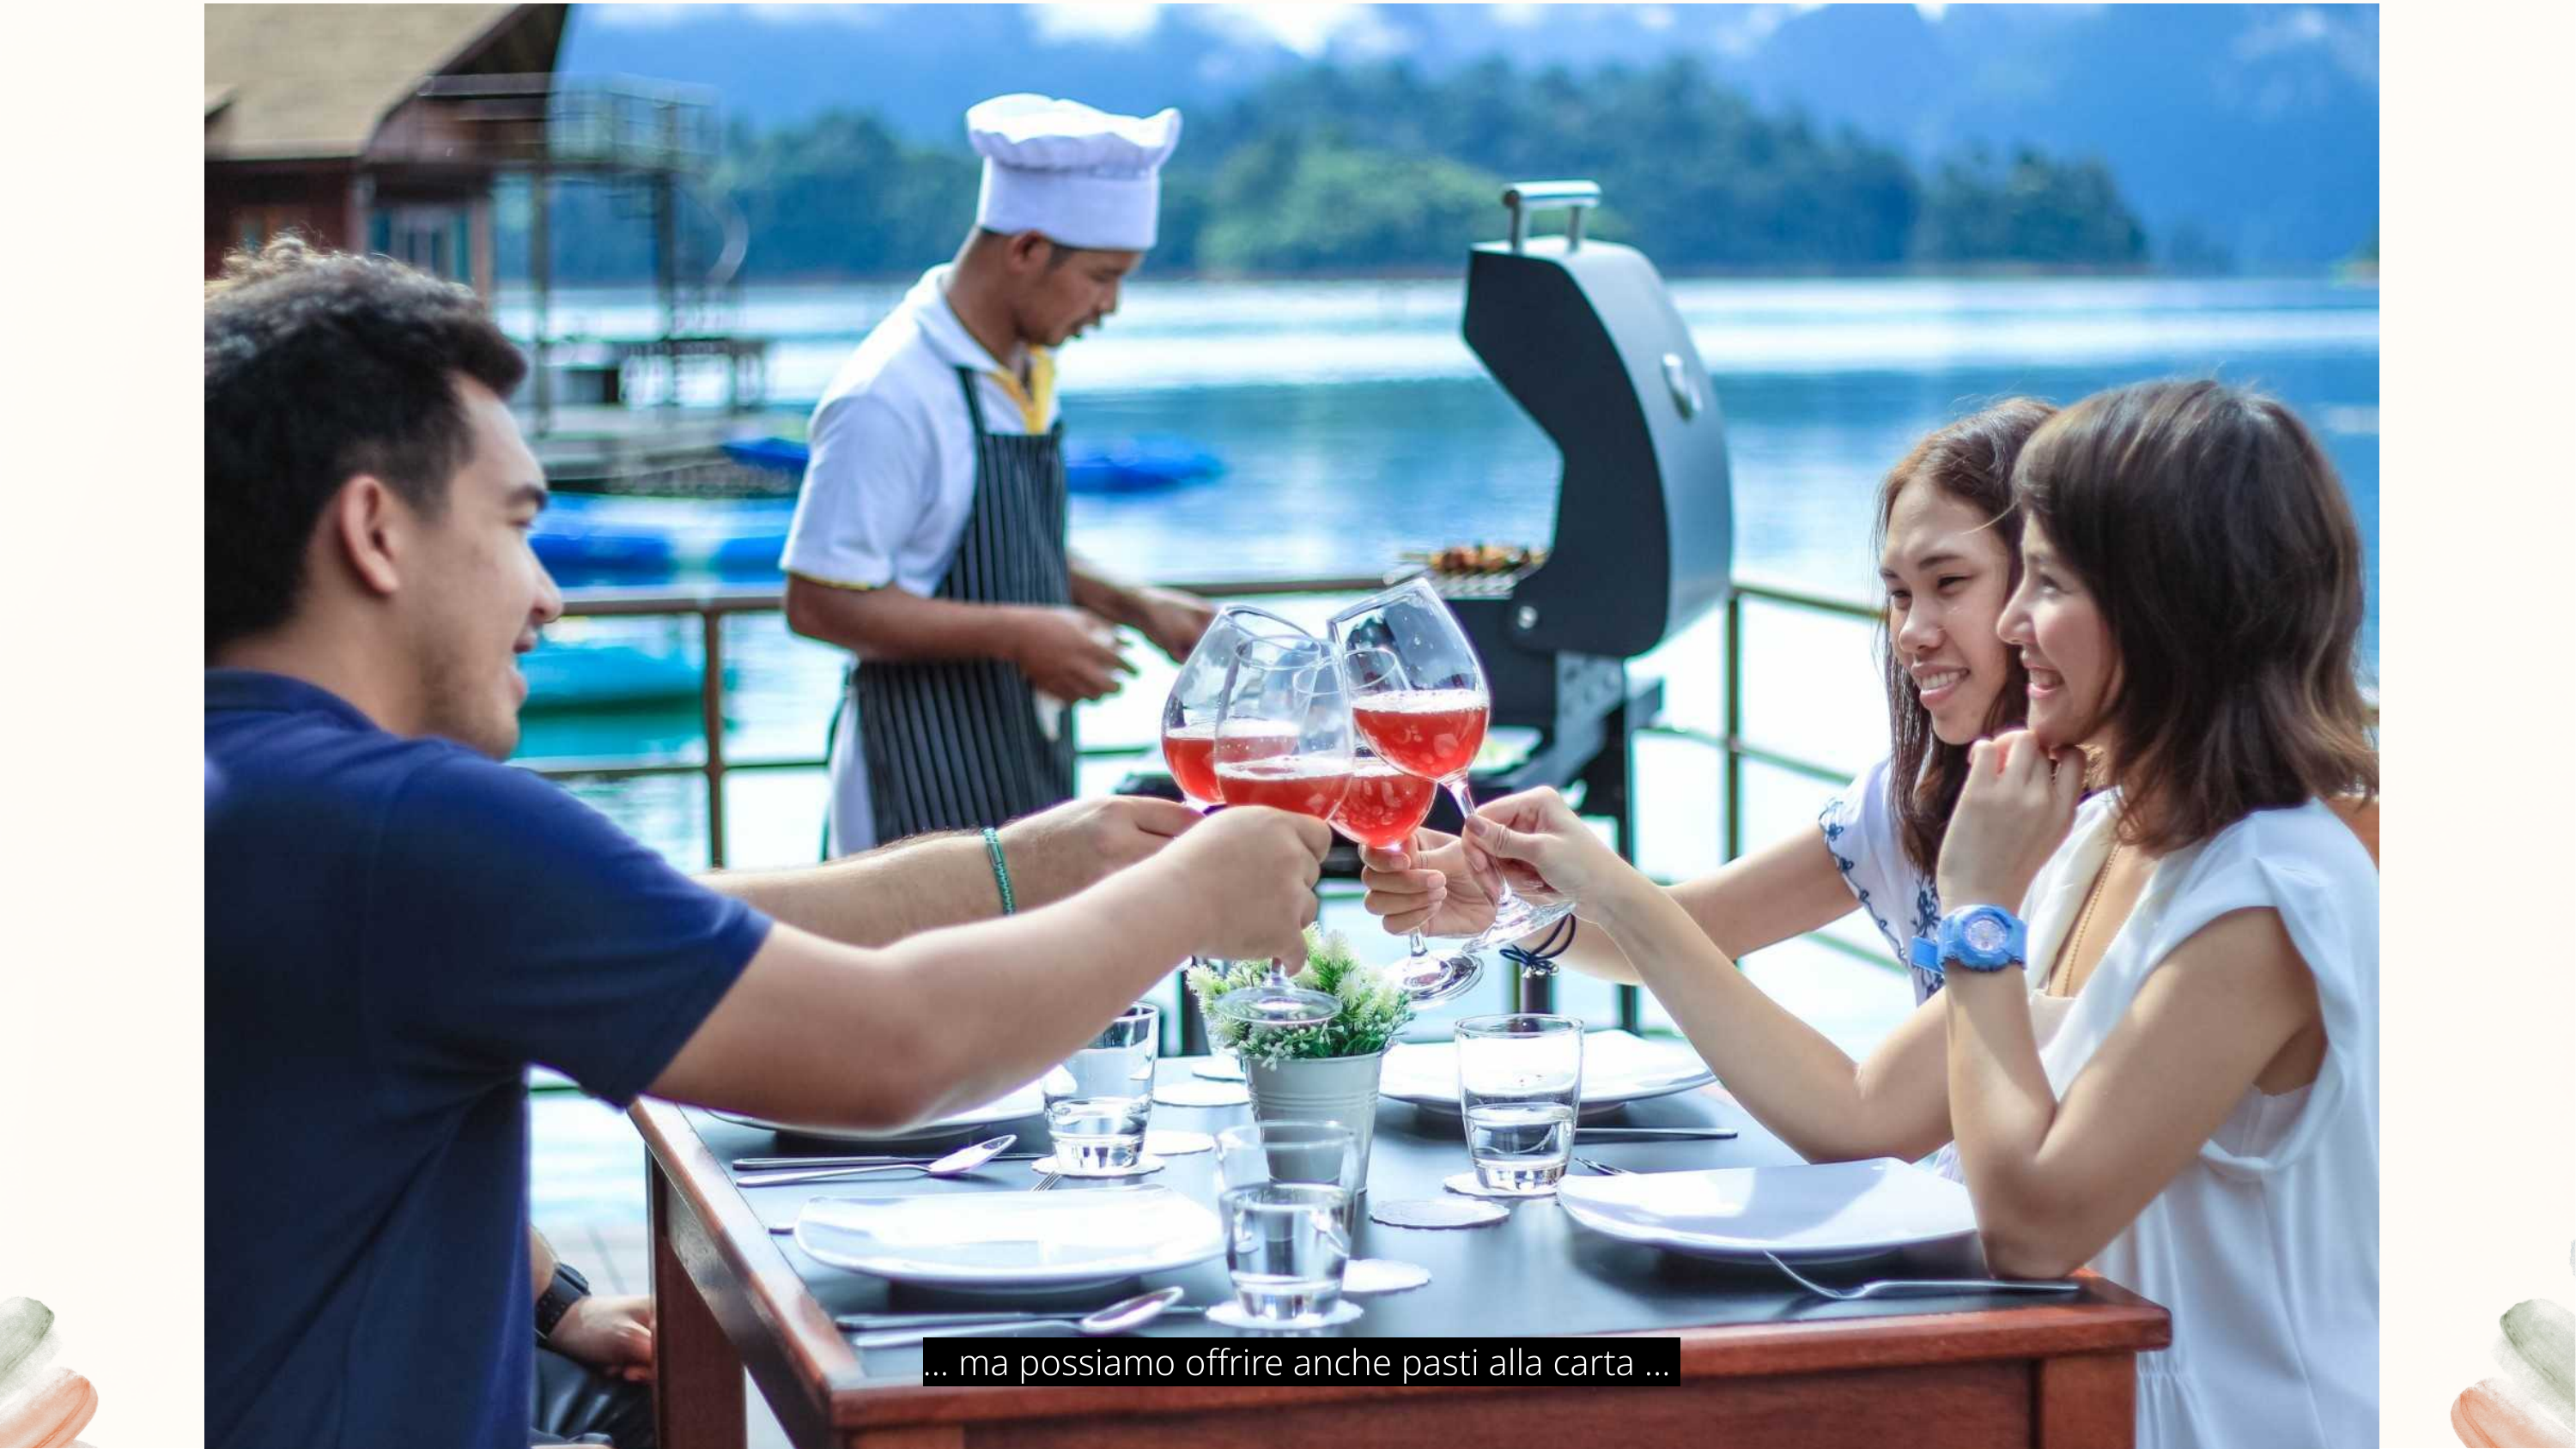

… ma possiamo offrire anche pasti alla carta ...